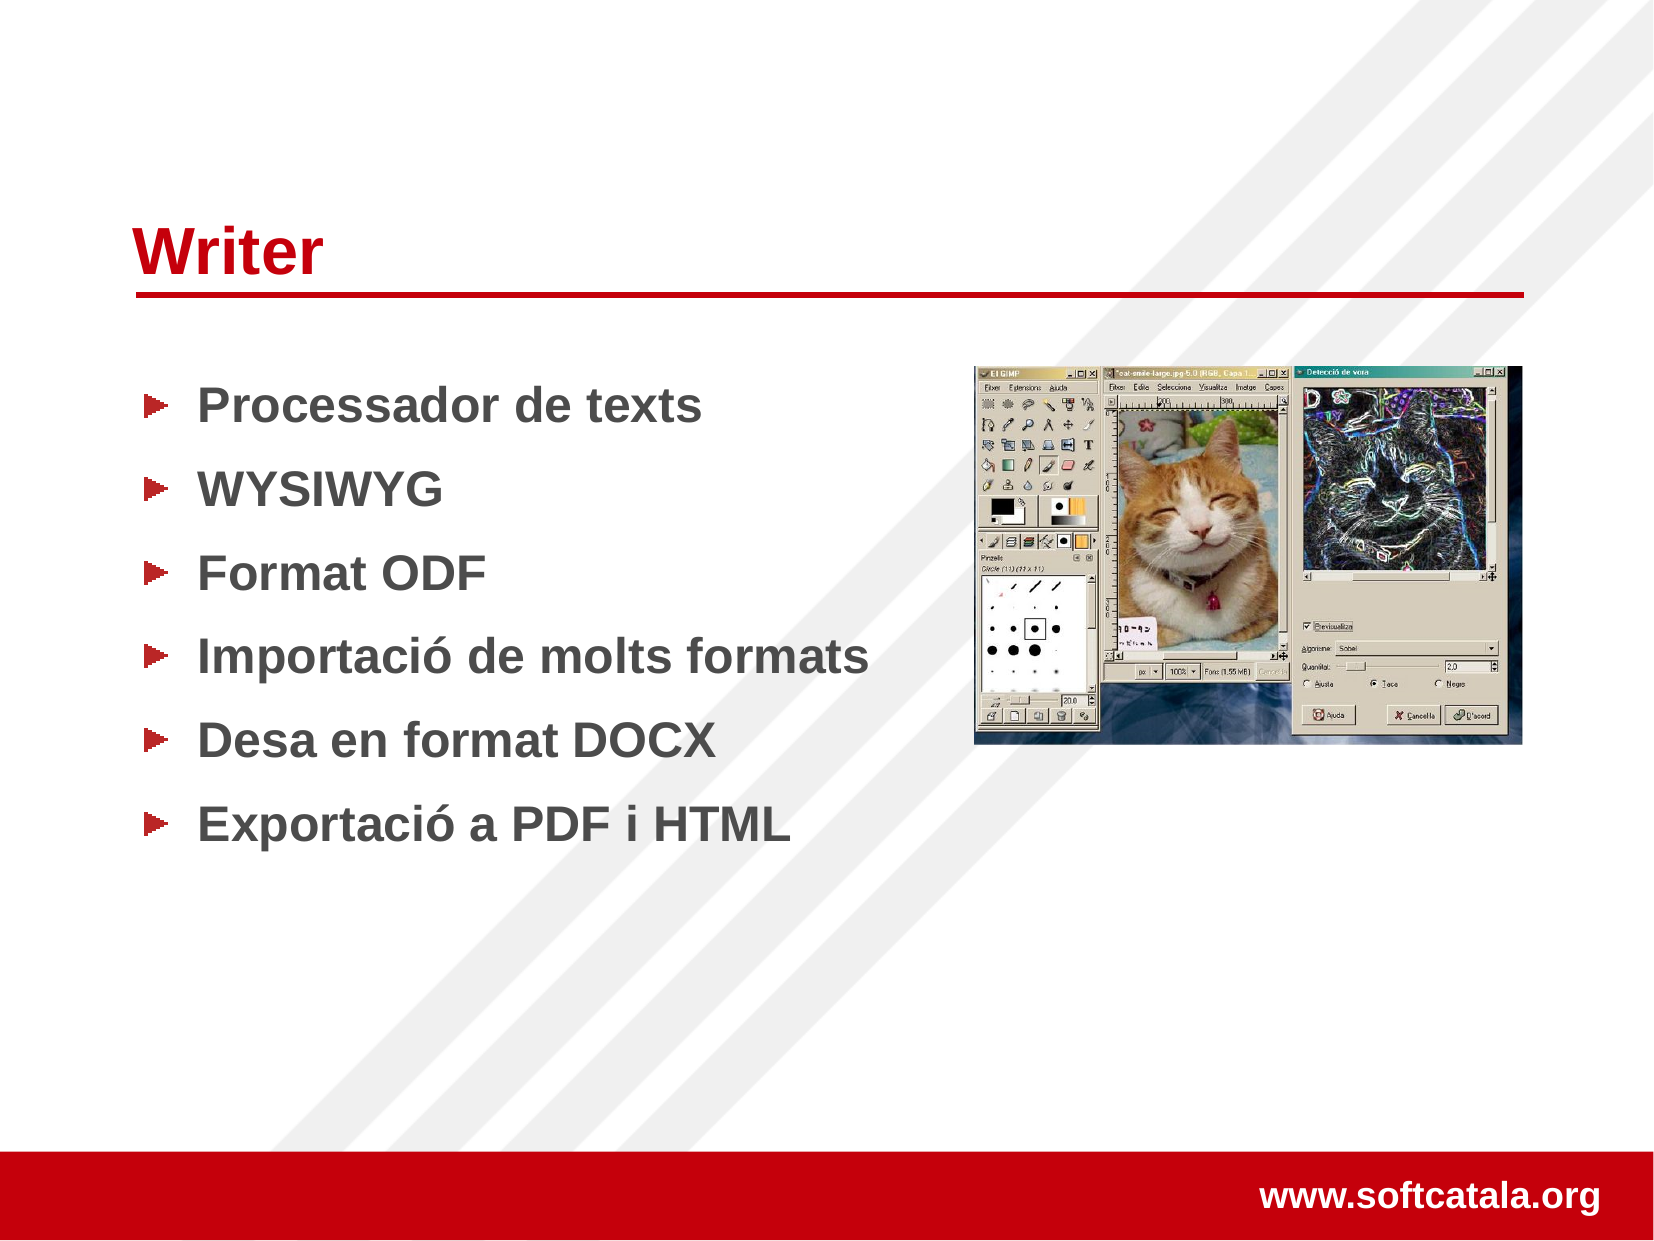

Writer
Processador de texts
WYSIWYG
Format ODF
Importació de molts formats
Desa en format DOCX
Exportació a PDF i HTML
 www.softcatala.org